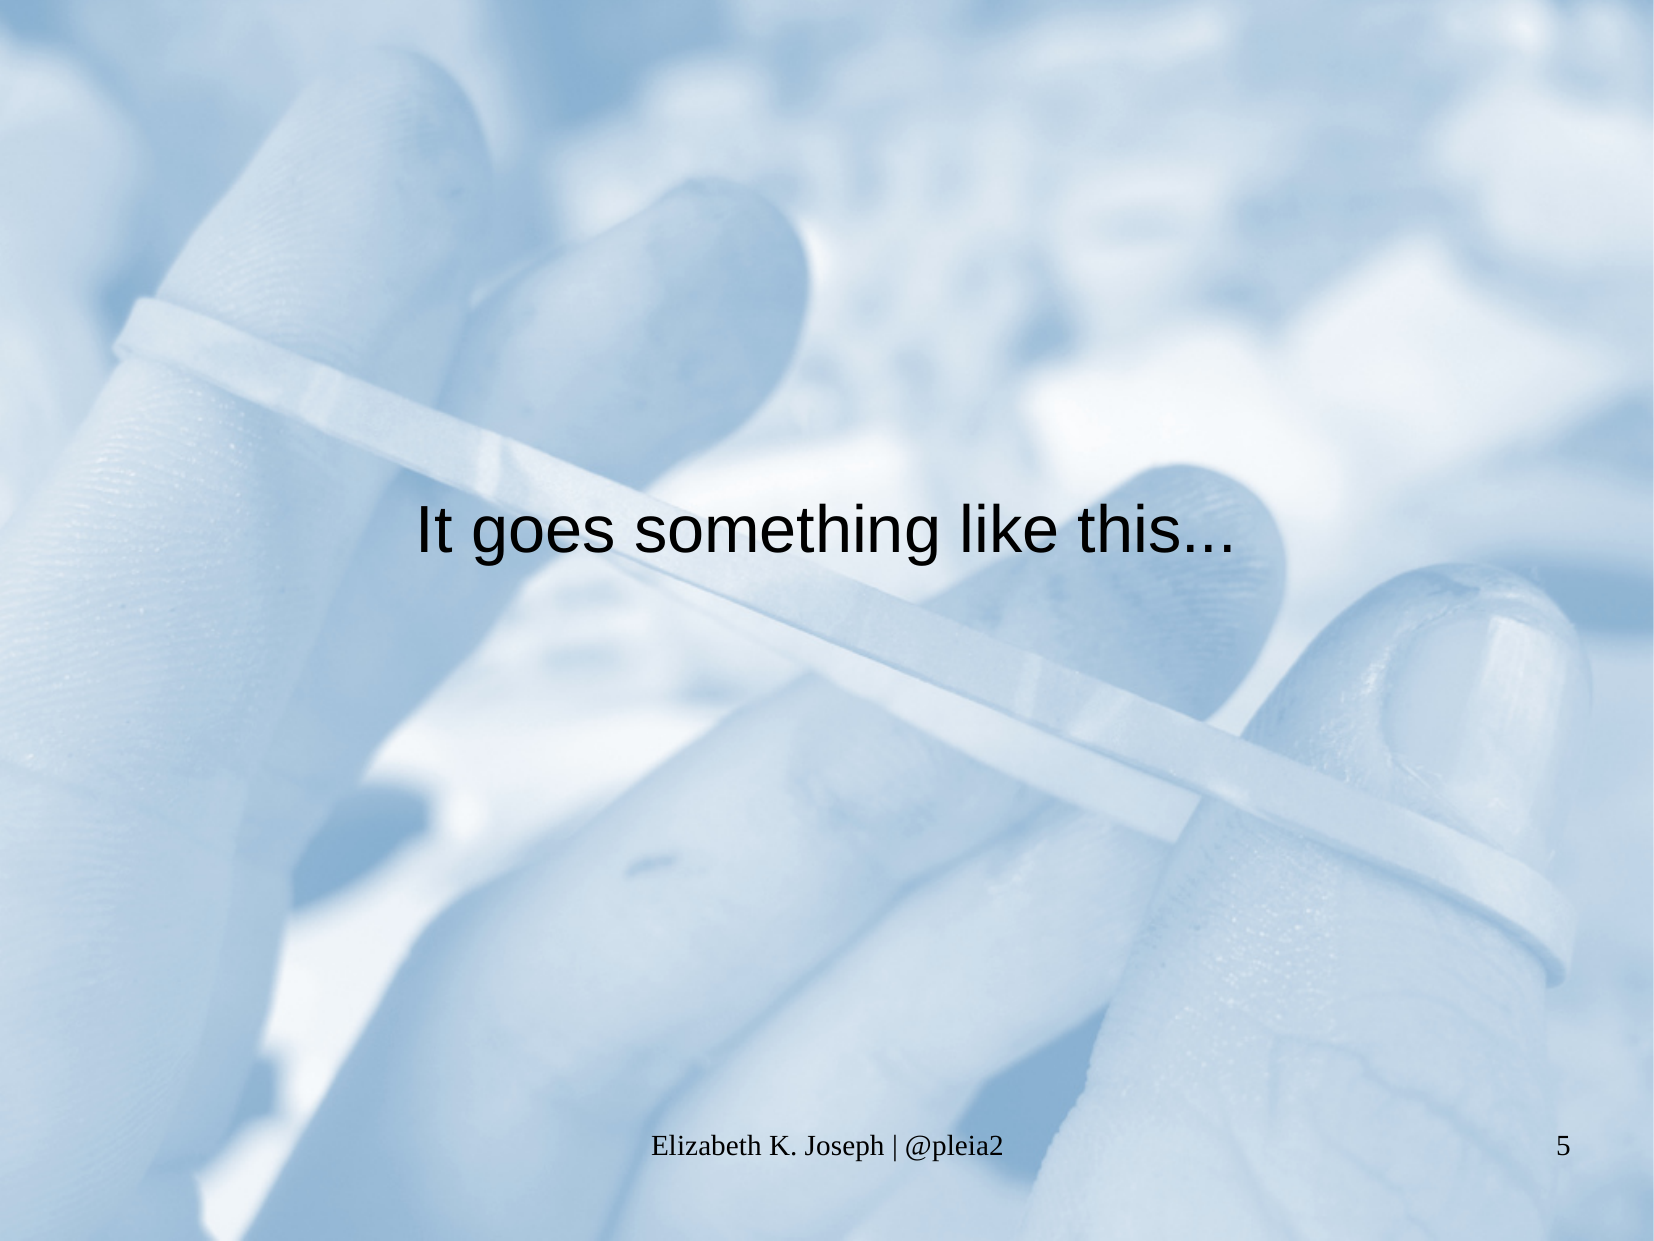

# It goes something like this...
Elizabeth K. Joseph | @pleia2
5